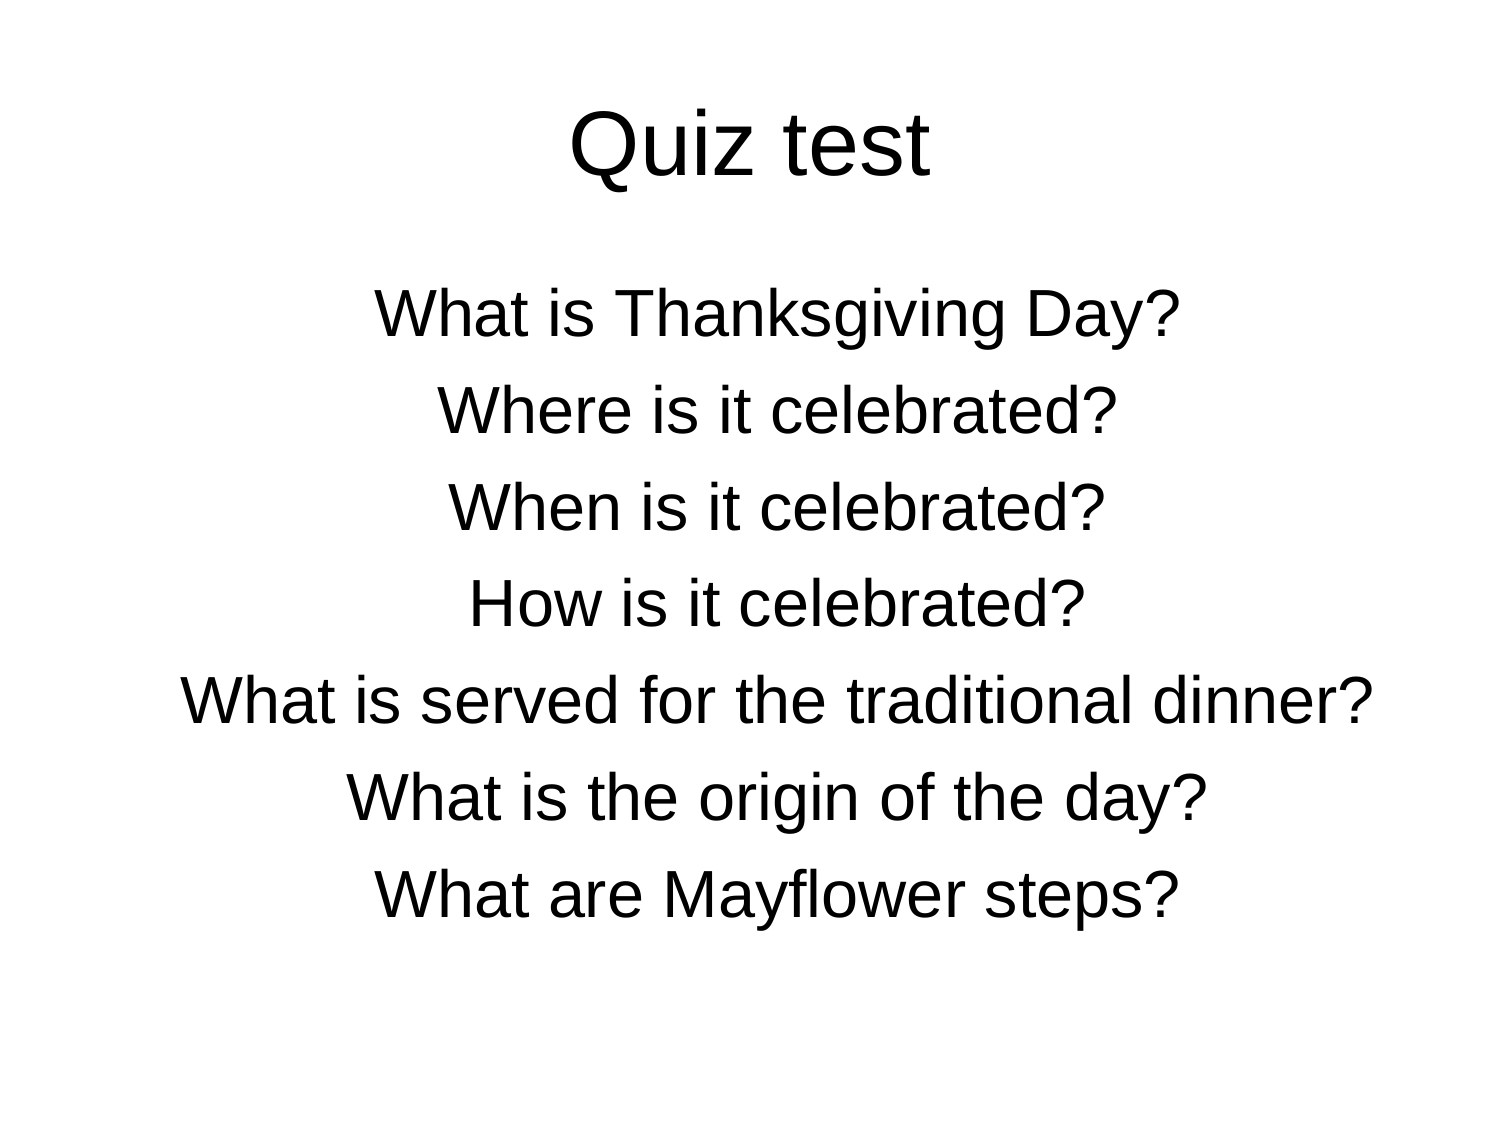

# Quiz test
What is Thanksgiving Day?
Where is it celebrated?
When is it celebrated?
How is it celebrated?
What is served for the traditional dinner?
What is the origin of the day?
What are Mayflower steps?